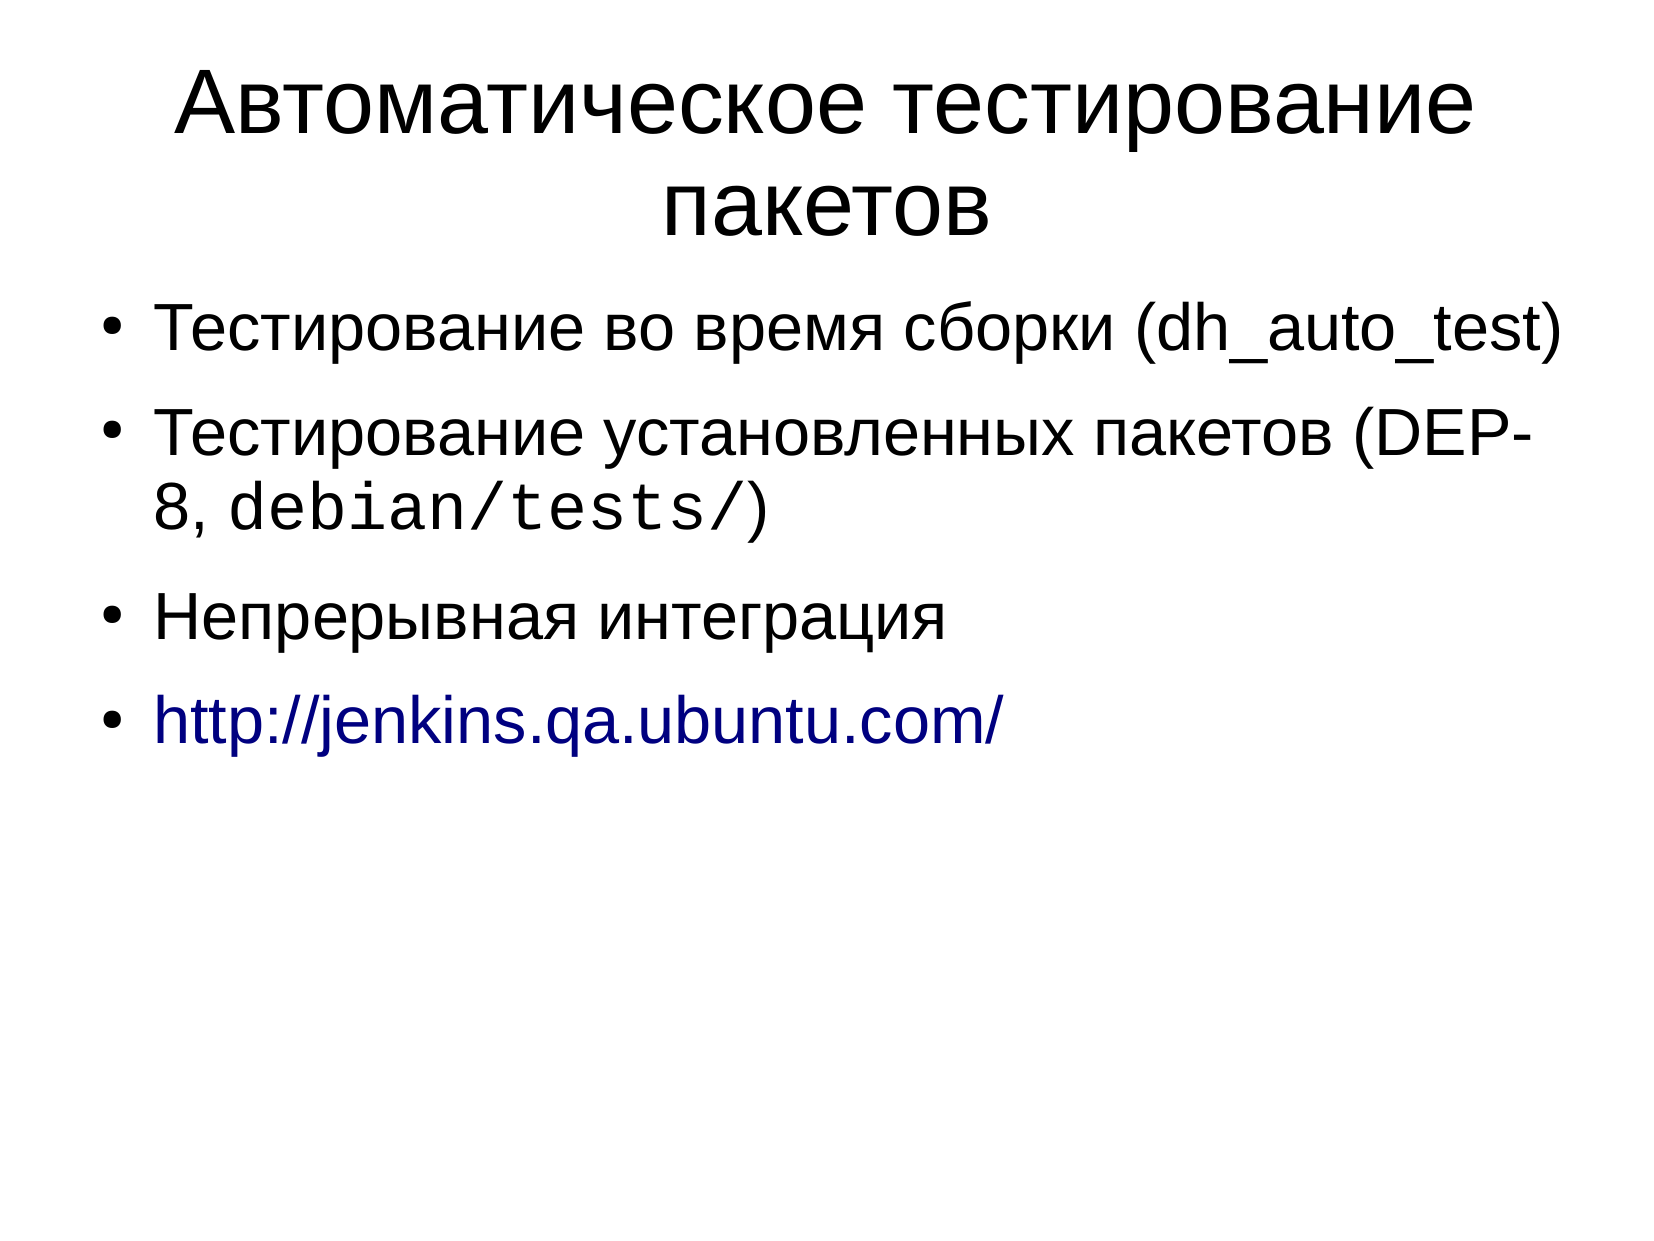

# Автоматическое тестирование пакетов
Тестирование во время сборки (dh_auto_test)
Тестирование установленных пакетов (DEP-8, debian/tests/)
Непрерывная интеграция
http://jenkins.qa.ubuntu.com/